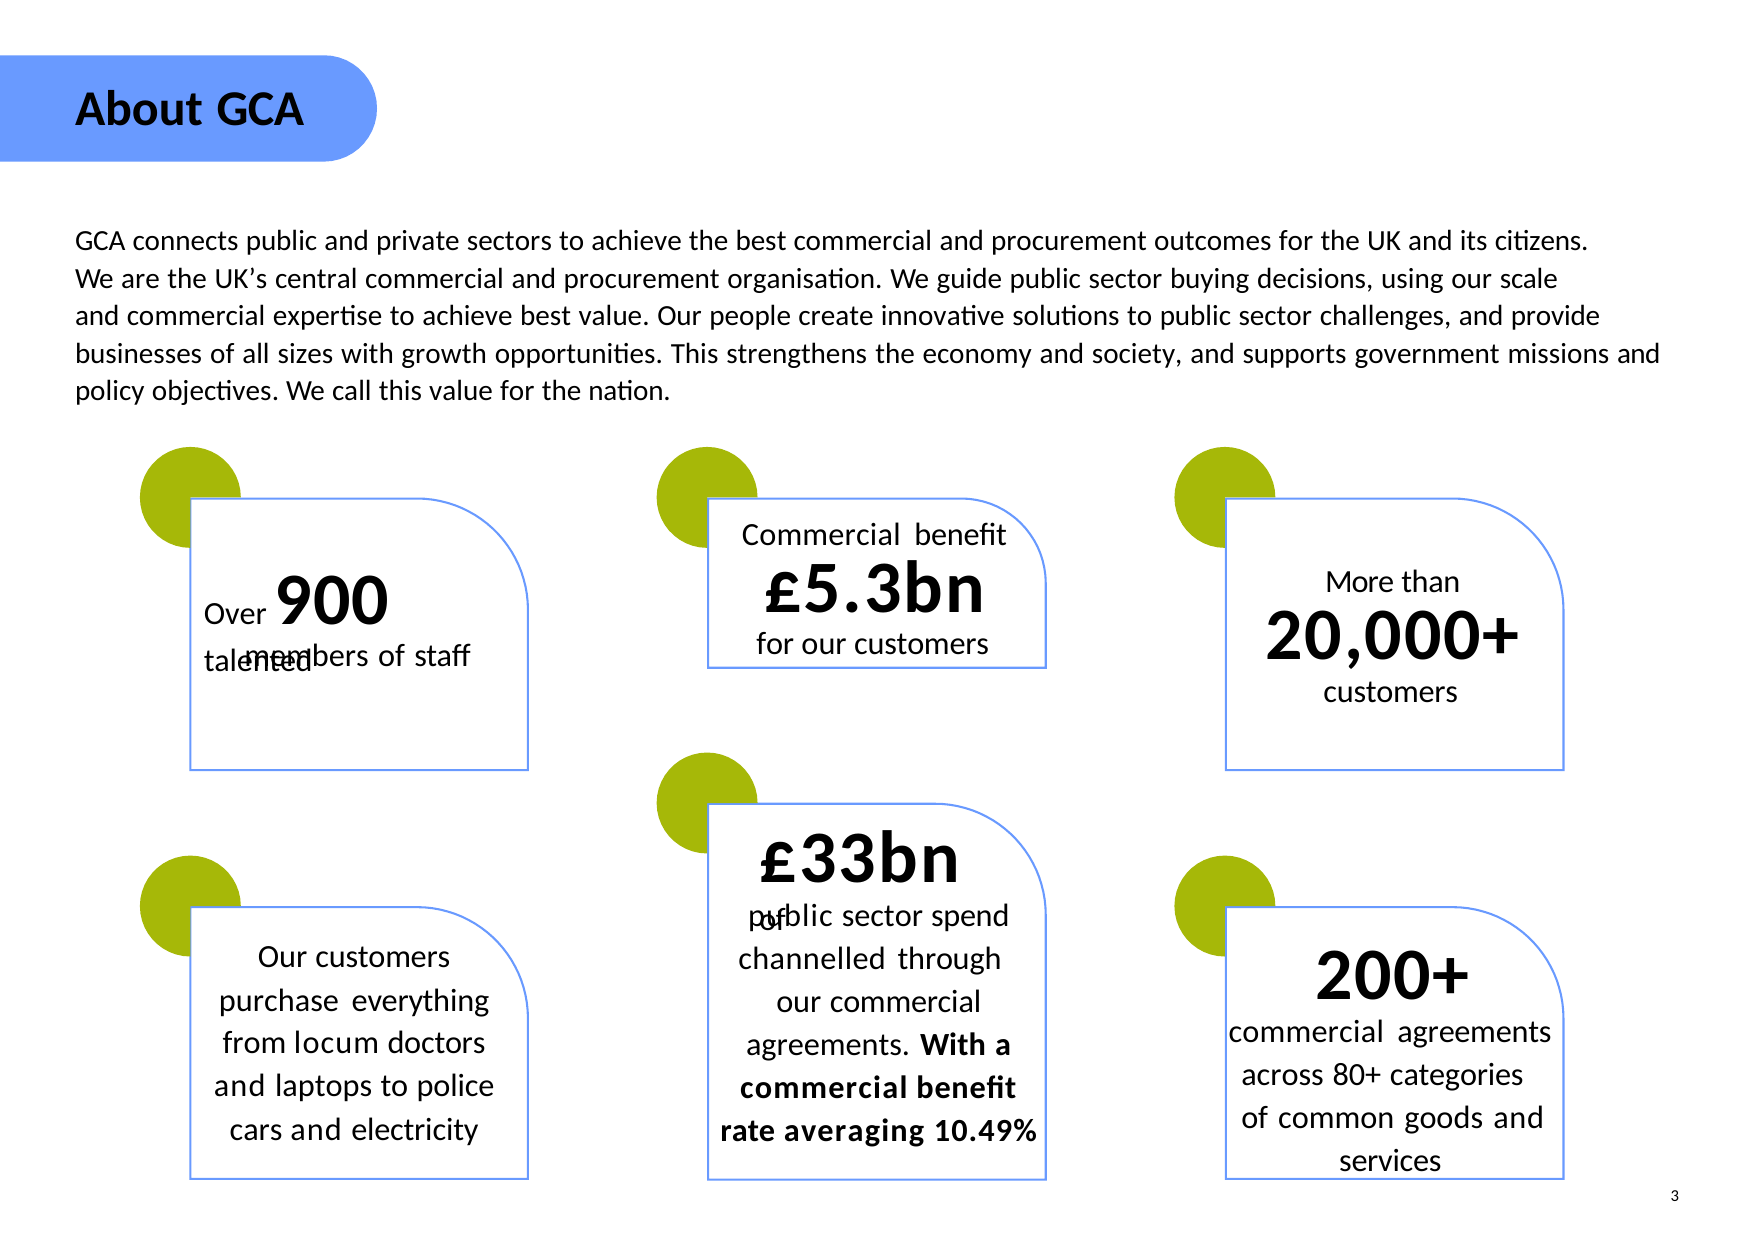

# About GCA
GCA connects public and private sectors to achieve the best commercial and procurement outcomes for the UK and its citizens. We are the UK’s central commercial and procurement organisation. We guide public sector buying decisions, using our scale and commercial expertise to achieve best value. Our people create innovative solutions to public sector challenges, and provide
businesses of all sizes with growth opportunities. This strengthens the economy and society, and supports government missions and policy objectives. We call this value for the nation.
Commercial benefit
£5.3bn
Over 900 talented
More than
20,000+
for our customers
members of staff
customers
£33bn of
public sector spend channelled through our commercial agreements. With a commercial benefit rate averaging 10.49%
200+
Our customers purchase everything from locum doctors and laptops to police cars and electricity
commercial agreements across 80+ categories of common goods and
services